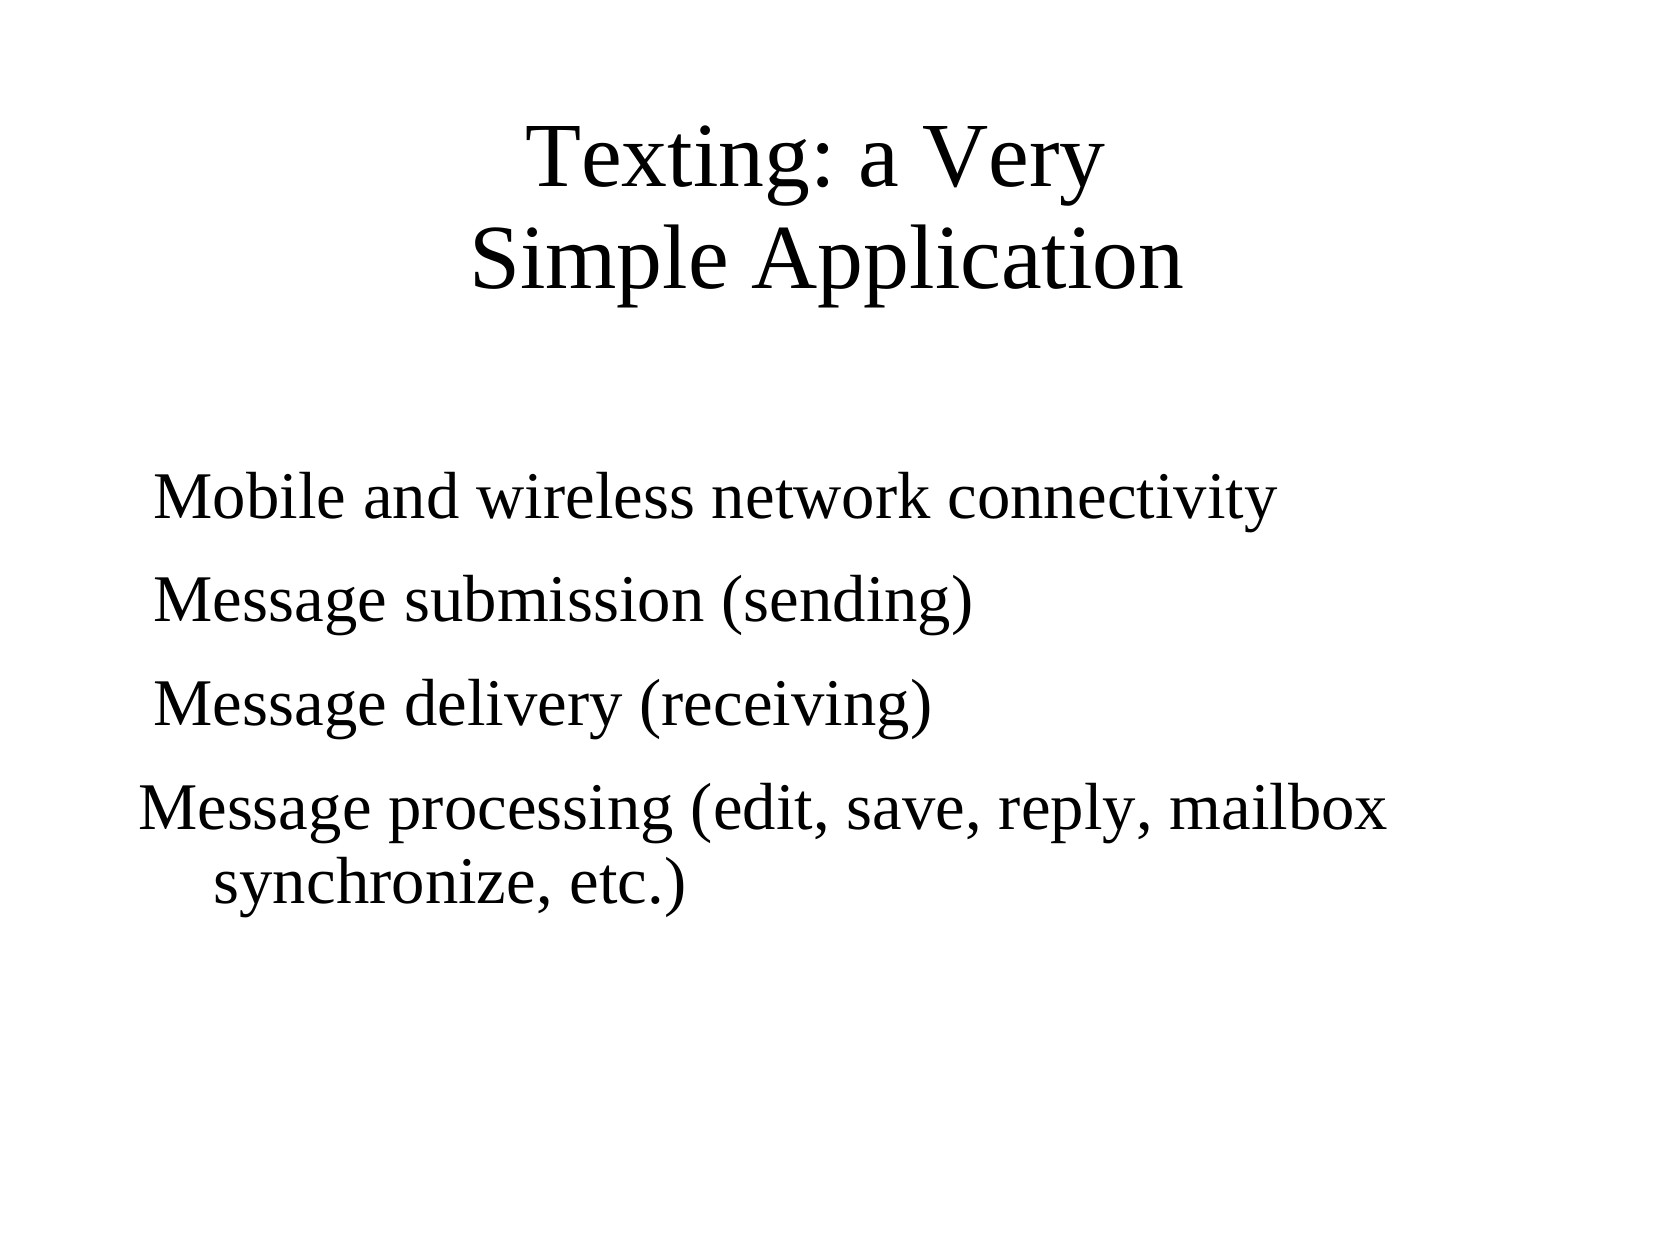

# Texting: a Very Simple Application
 Mobile and wireless network connectivity
 Message submission (sending)
 Message delivery (receiving)
Message processing (edit, save, reply, mailbox synchronize, etc.)